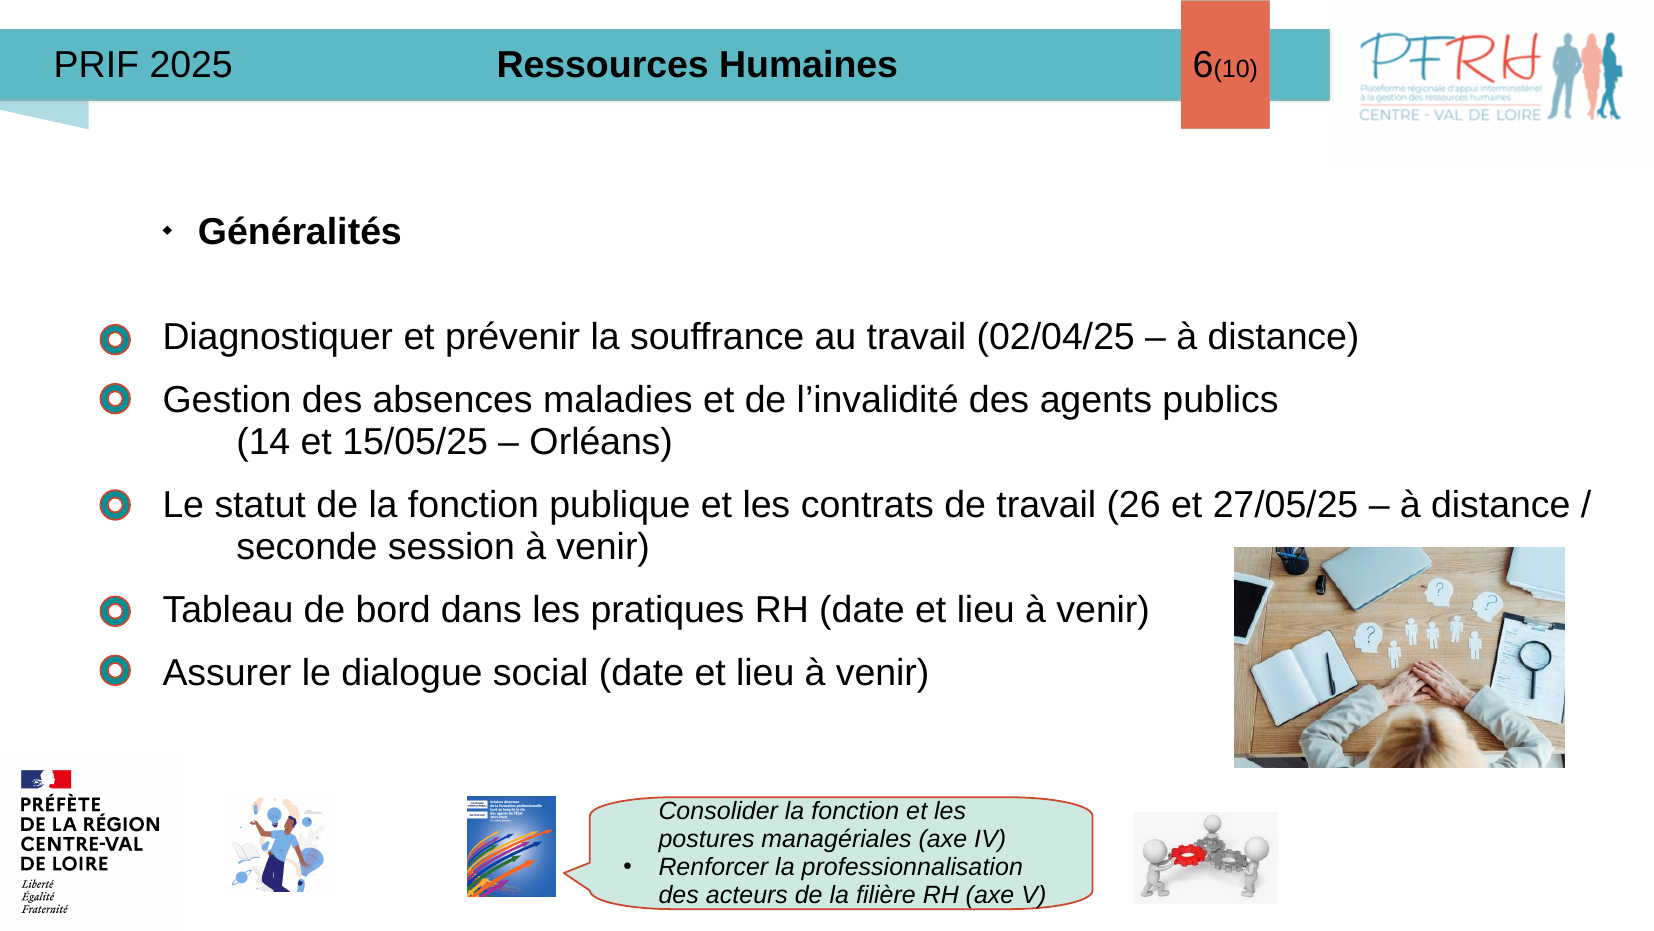

6(10)
PRIF 2025				Ressources Humaines
Généralités
Diagnostiquer et prévenir la souffrance au travail (02/04/25 – à distance)
Gestion des absences maladies et de l’invalidité des agents publics
	(14 et 15/05/25 – Orléans)
Le statut de la fonction publique et les contrats de travail (26 et 27/05/25 – à distance /
	seconde session à venir)
Tableau de bord dans les pratiques RH (date et lieu à venir)
Assurer le dialogue social (date et lieu à venir)
Consolider la fonction et les postures managériales (axe IV)
Renforcer la professionnalisation des acteurs de la filière RH (axe V)